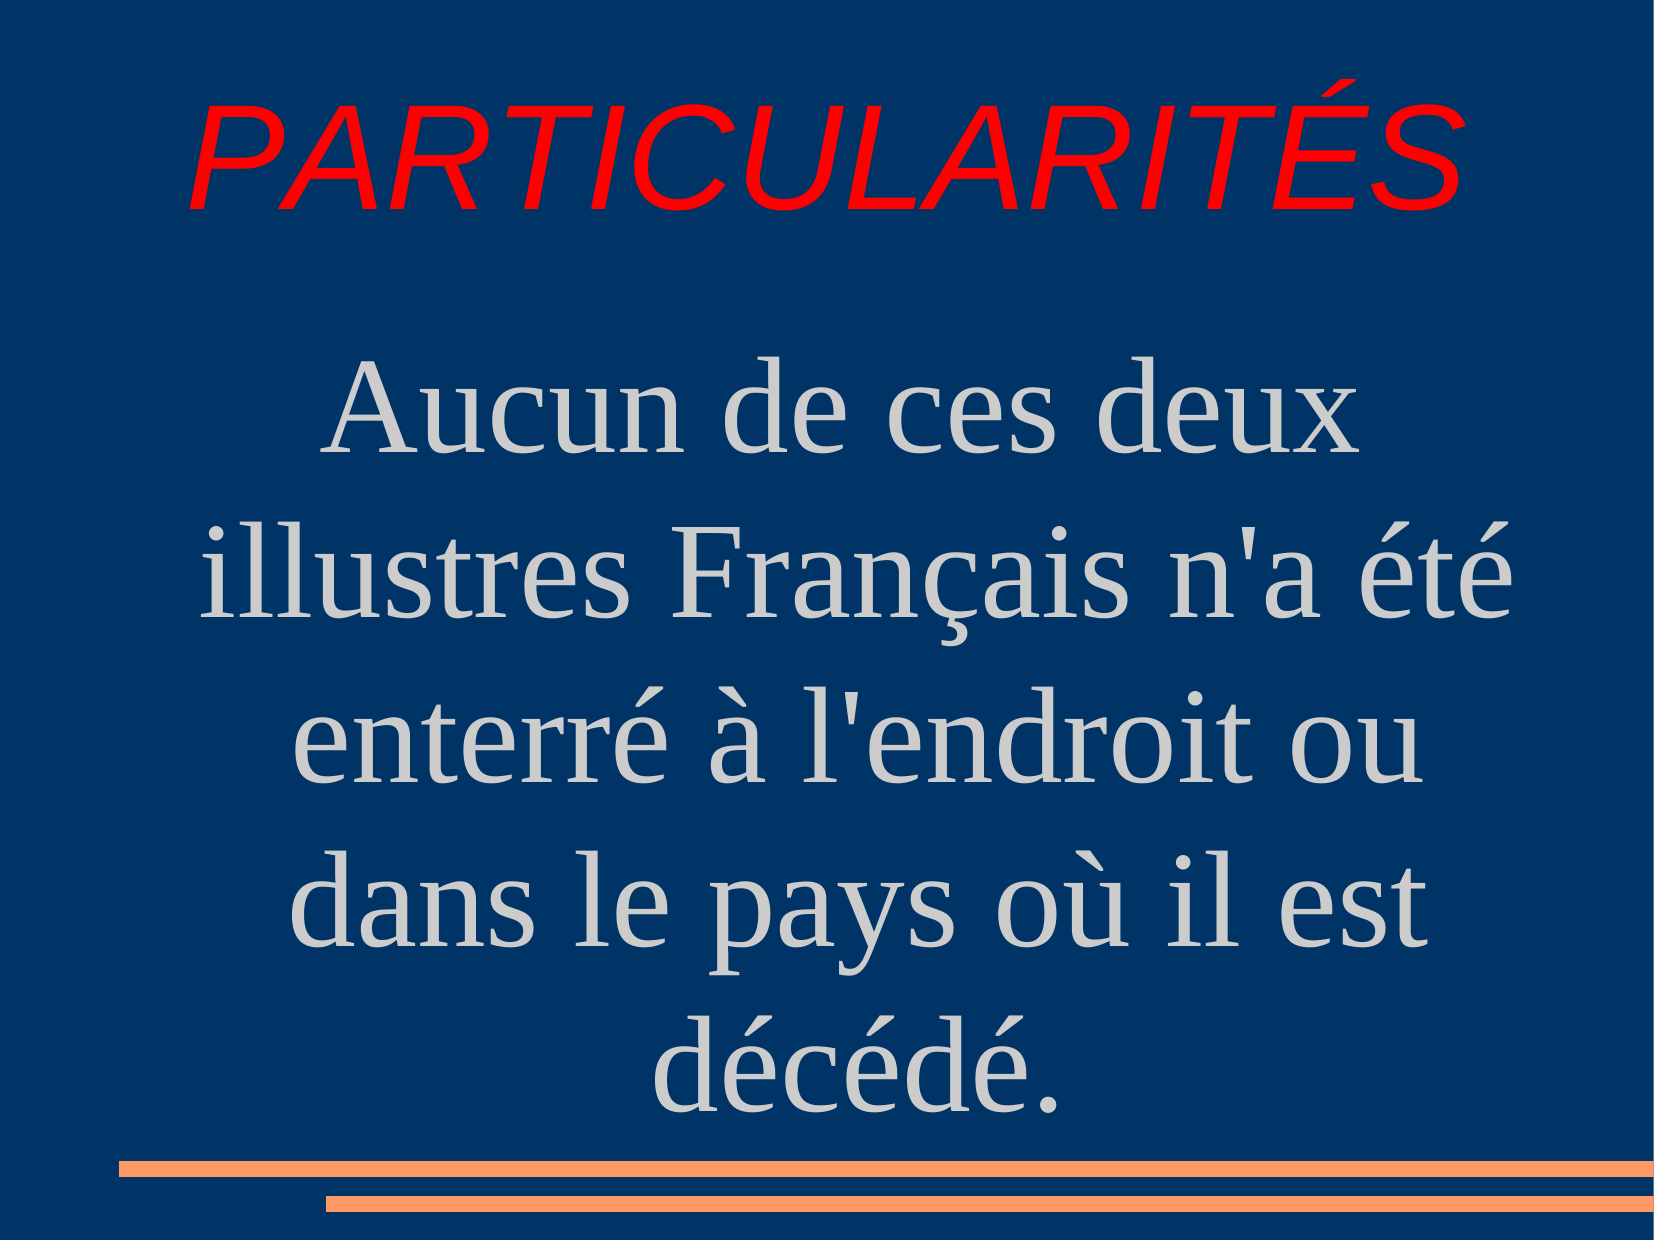

# PARTICULARITÉS
Aucun de ces deux illustres Français n'a été enterré à l'endroit ou dans le pays où il est décédé.